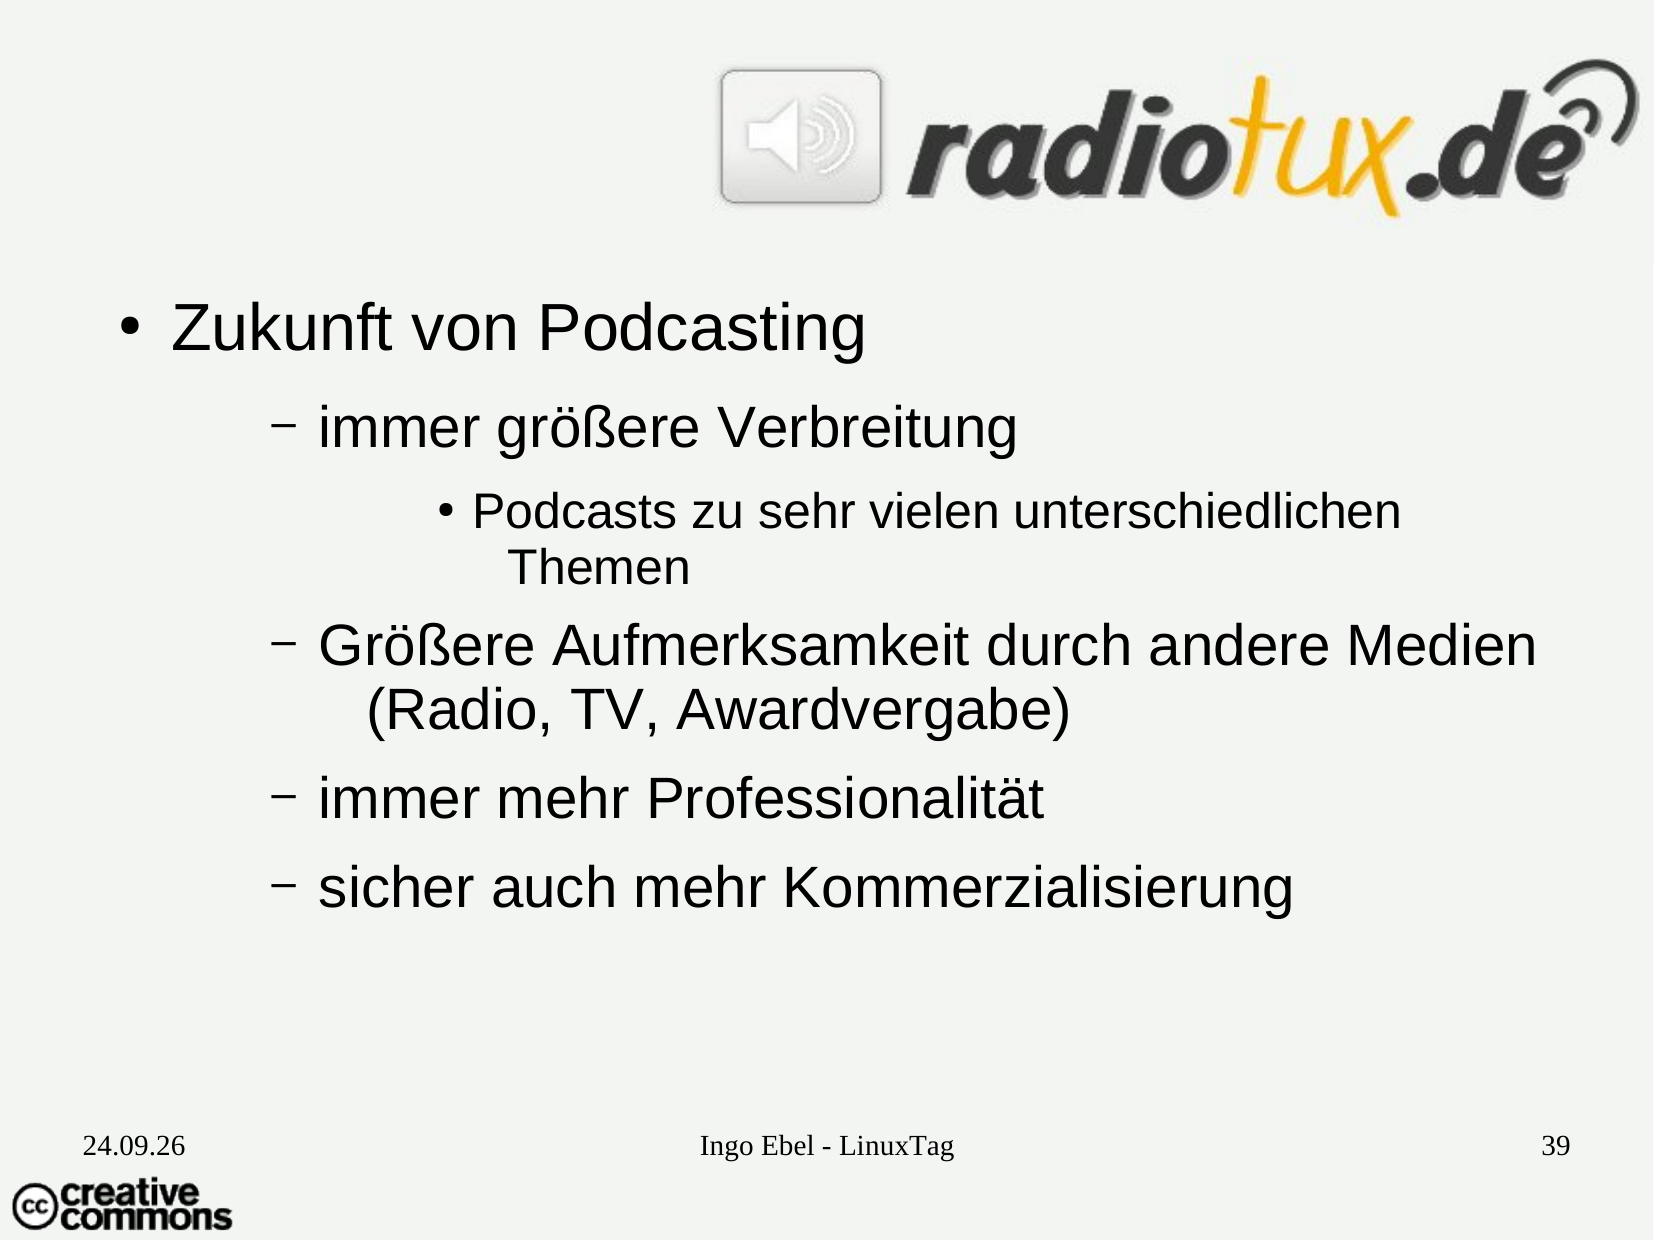

#
Zukunft von Podcasting
immer größere Verbreitung
Podcasts zu sehr vielen unterschiedlichen Themen
Größere Aufmerksamkeit durch andere Medien (Radio, TV, Awardvergabe)
immer mehr Professionalität
sicher auch mehr Kommerzialisierung
Ingo Ebel - LinuxTag
39